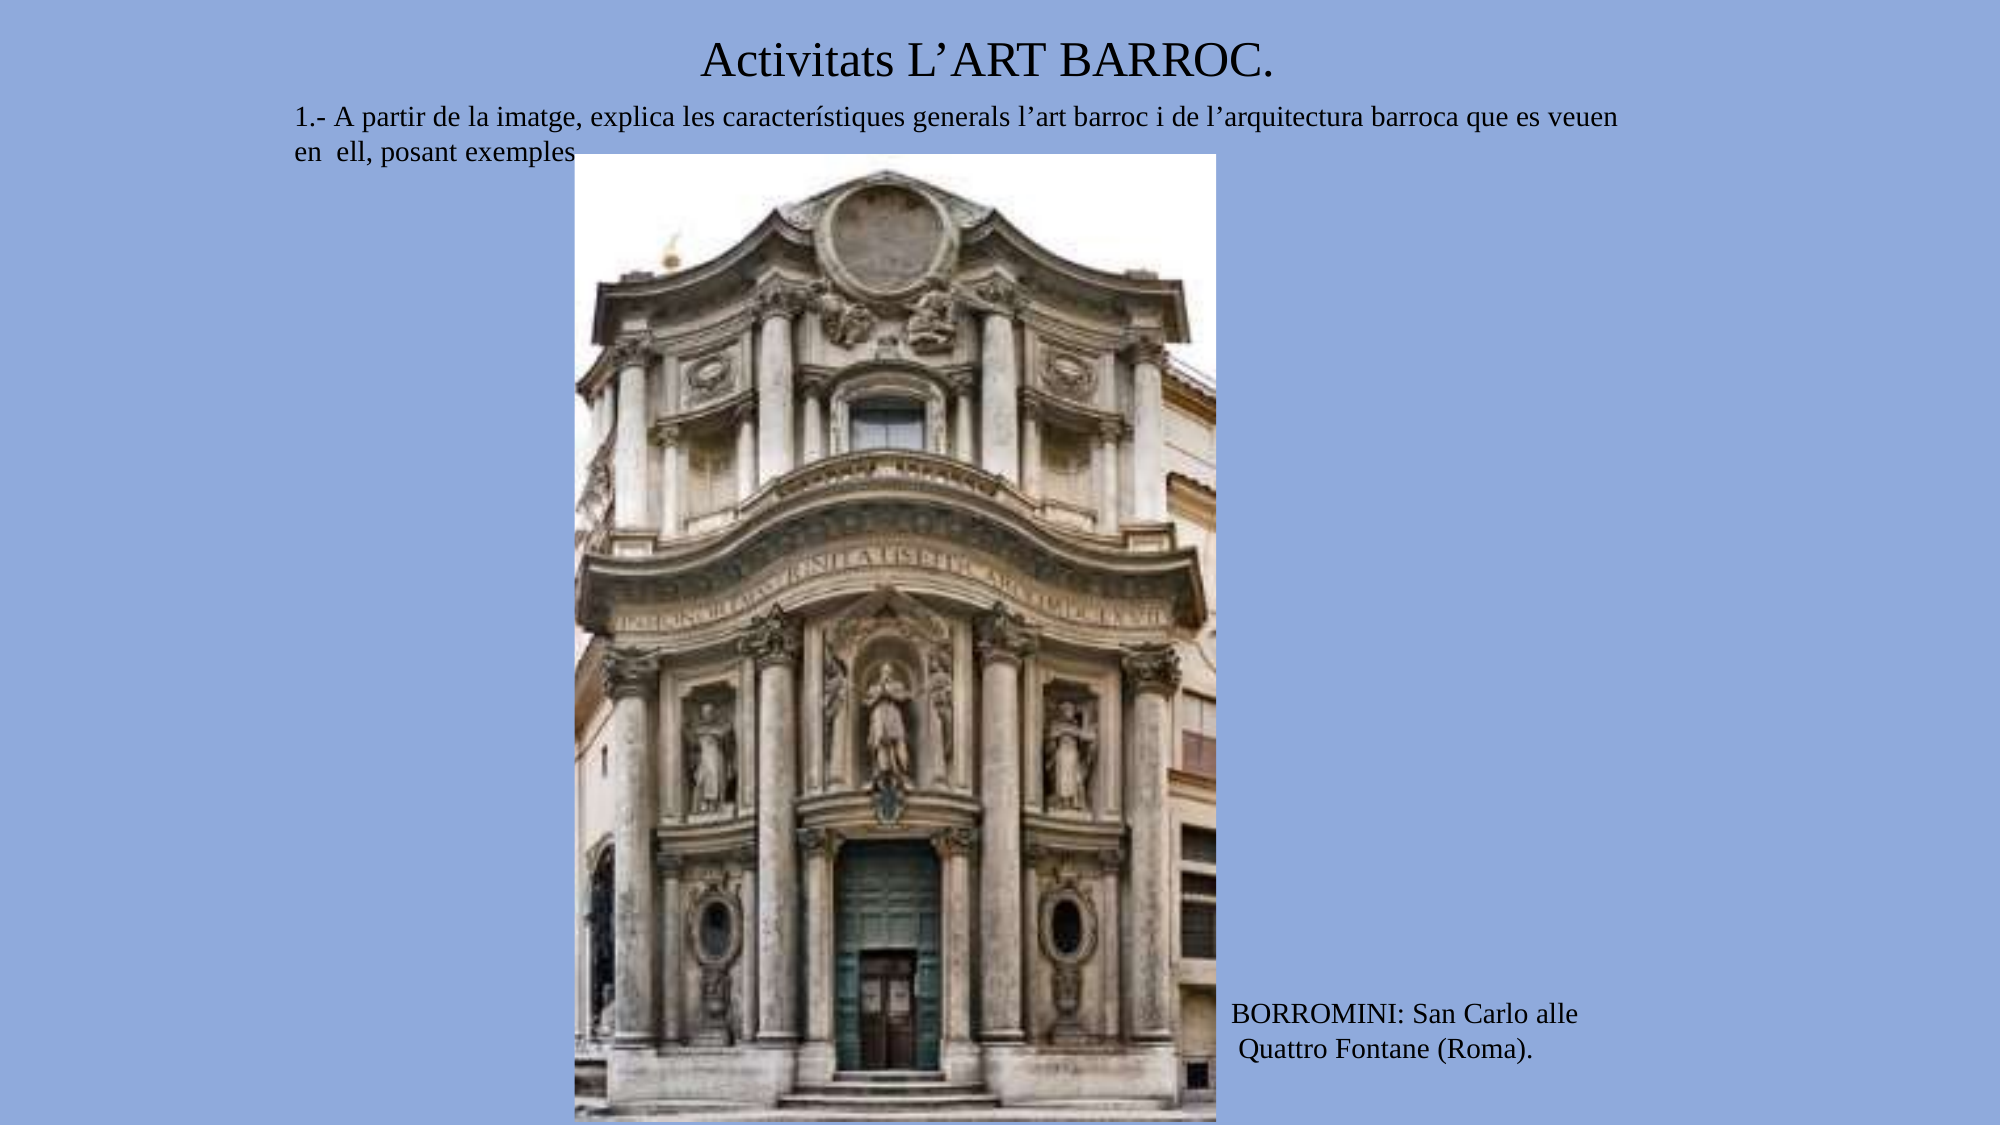

# Activitats L’ART BARROC.
1.- A partir de la imatge, explica les característiques generals l’art barroc i de l’arquitectura barroca que es veuen en ell, posant exemples.
BORROMINI: San Carlo alle Quattro Fontane (Roma).